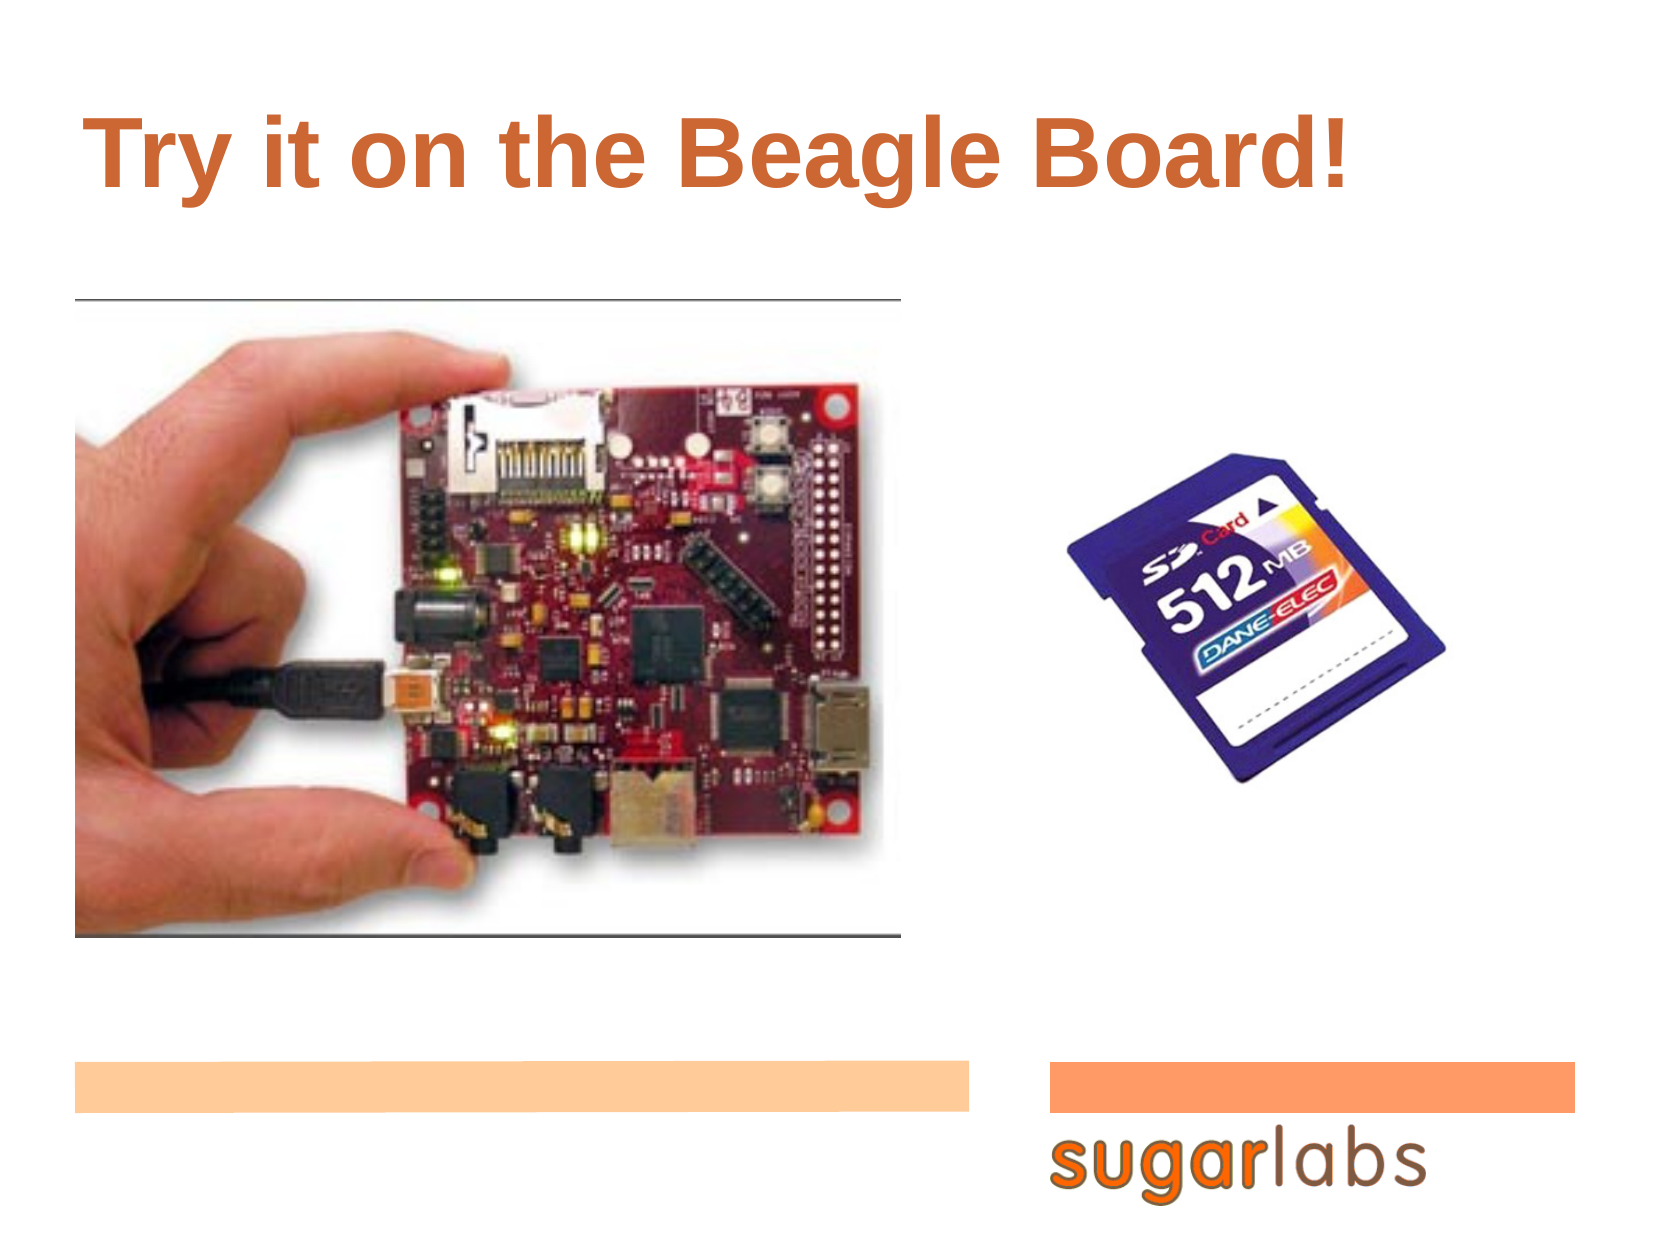

# Try it on the Beagle Board!